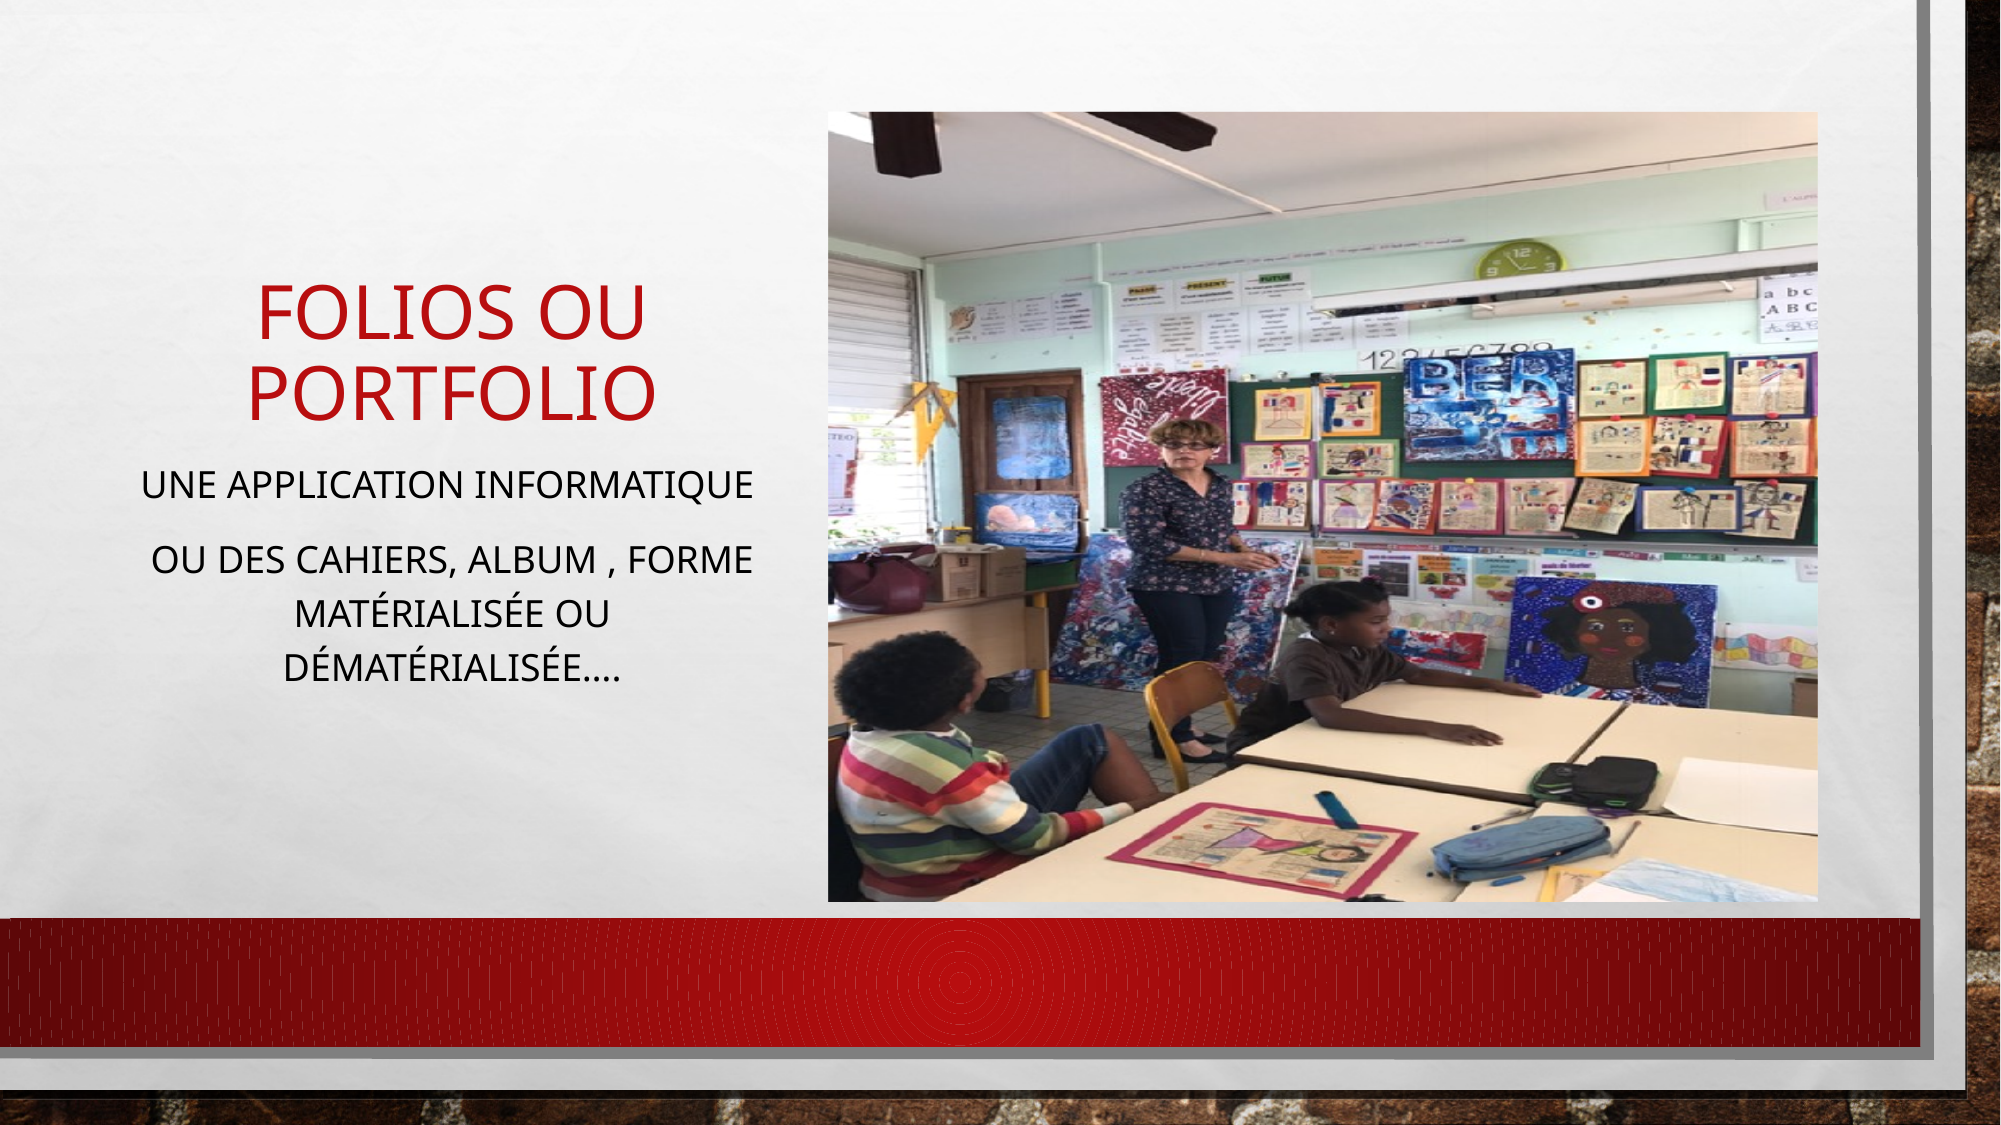

# FOLIOS ou portfolio
Une application informatique
Ou des cahiers, album , forme matérialisée ou dématérialisée….